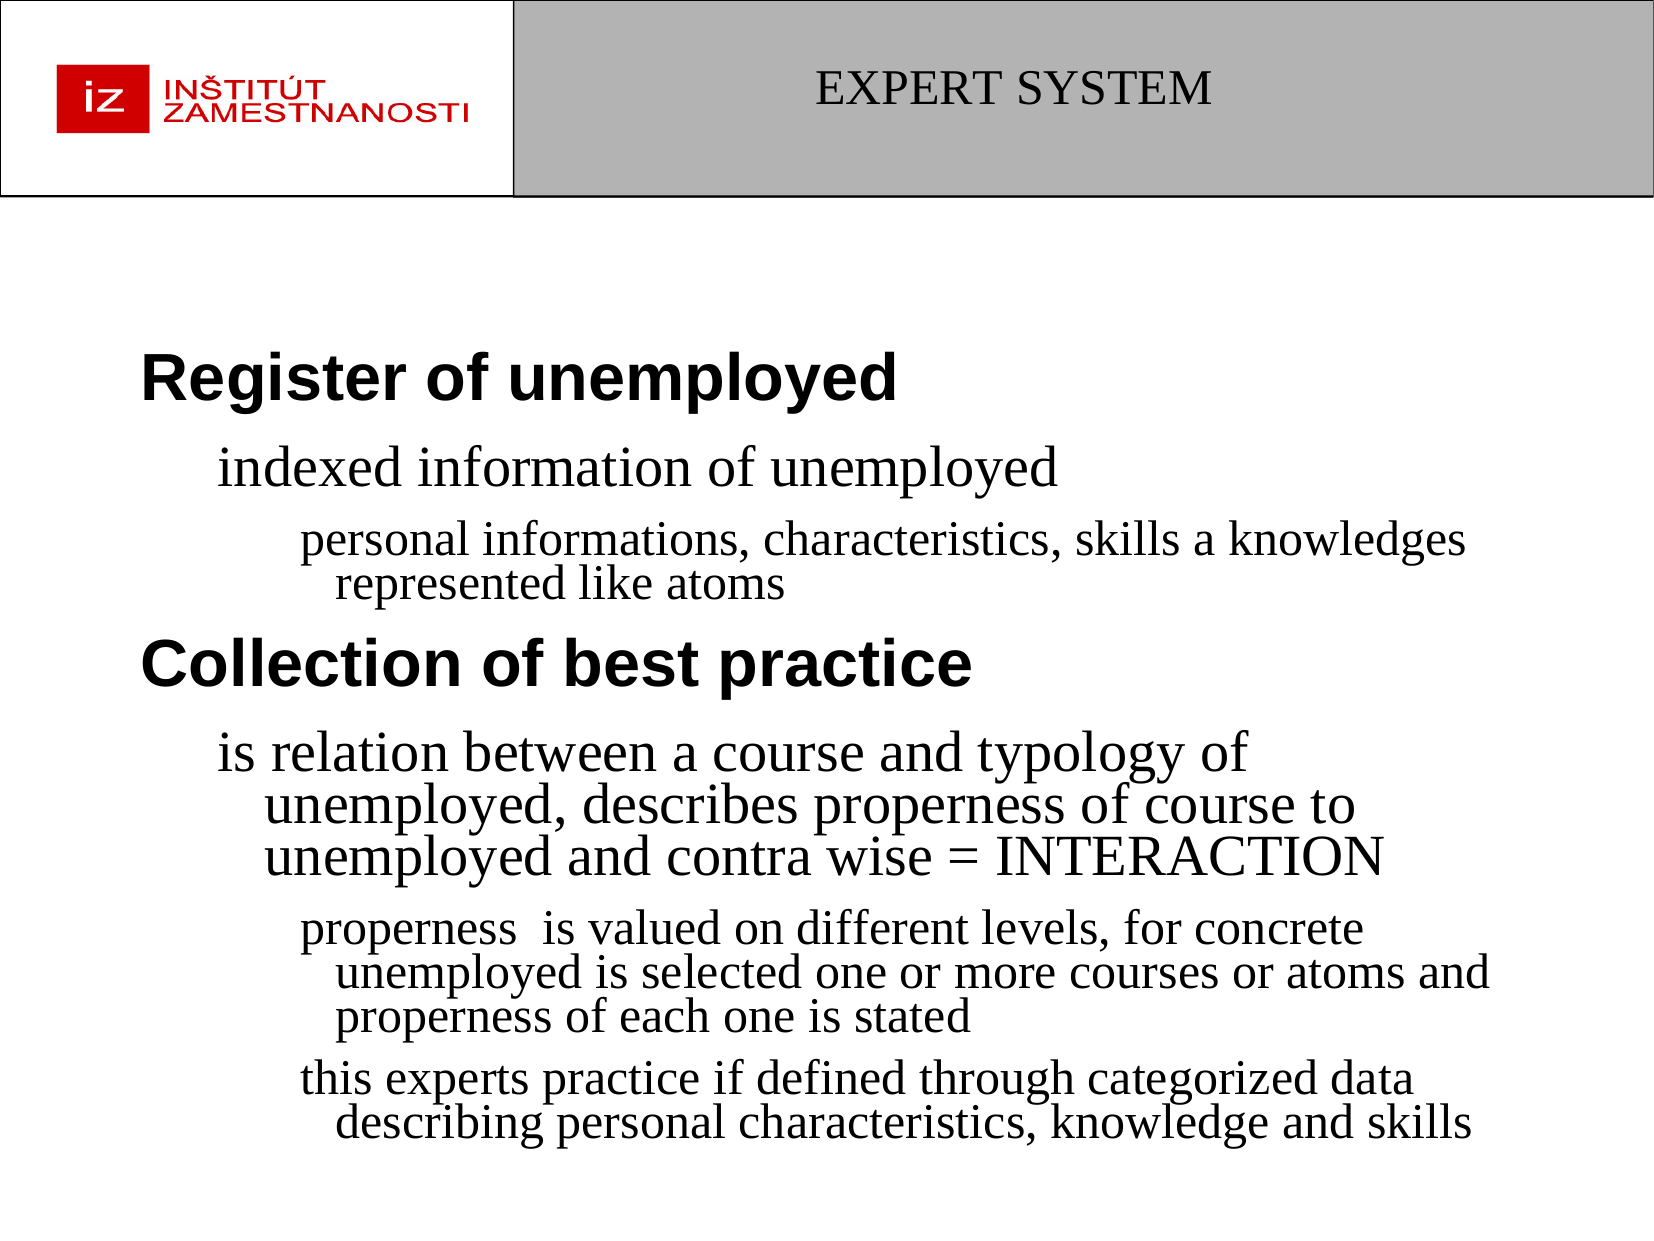

EXPERT SYSTEM
 EXPERTNÝ SYSTÉM
# Register of unemployed
indexed information of unemployed
personal informations, characteristics, skills a knowledges represented like atoms
Collection of best practice
is relation between a course and typology of unemployed, describes properness of course to unemployed and contra wise = INTERACTION
properness is valued on different levels, for concrete unemployed is selected one or more courses or atoms and properness of each one is stated
this experts practice if defined through categorized data describing personal characteristics, knowledge and skills